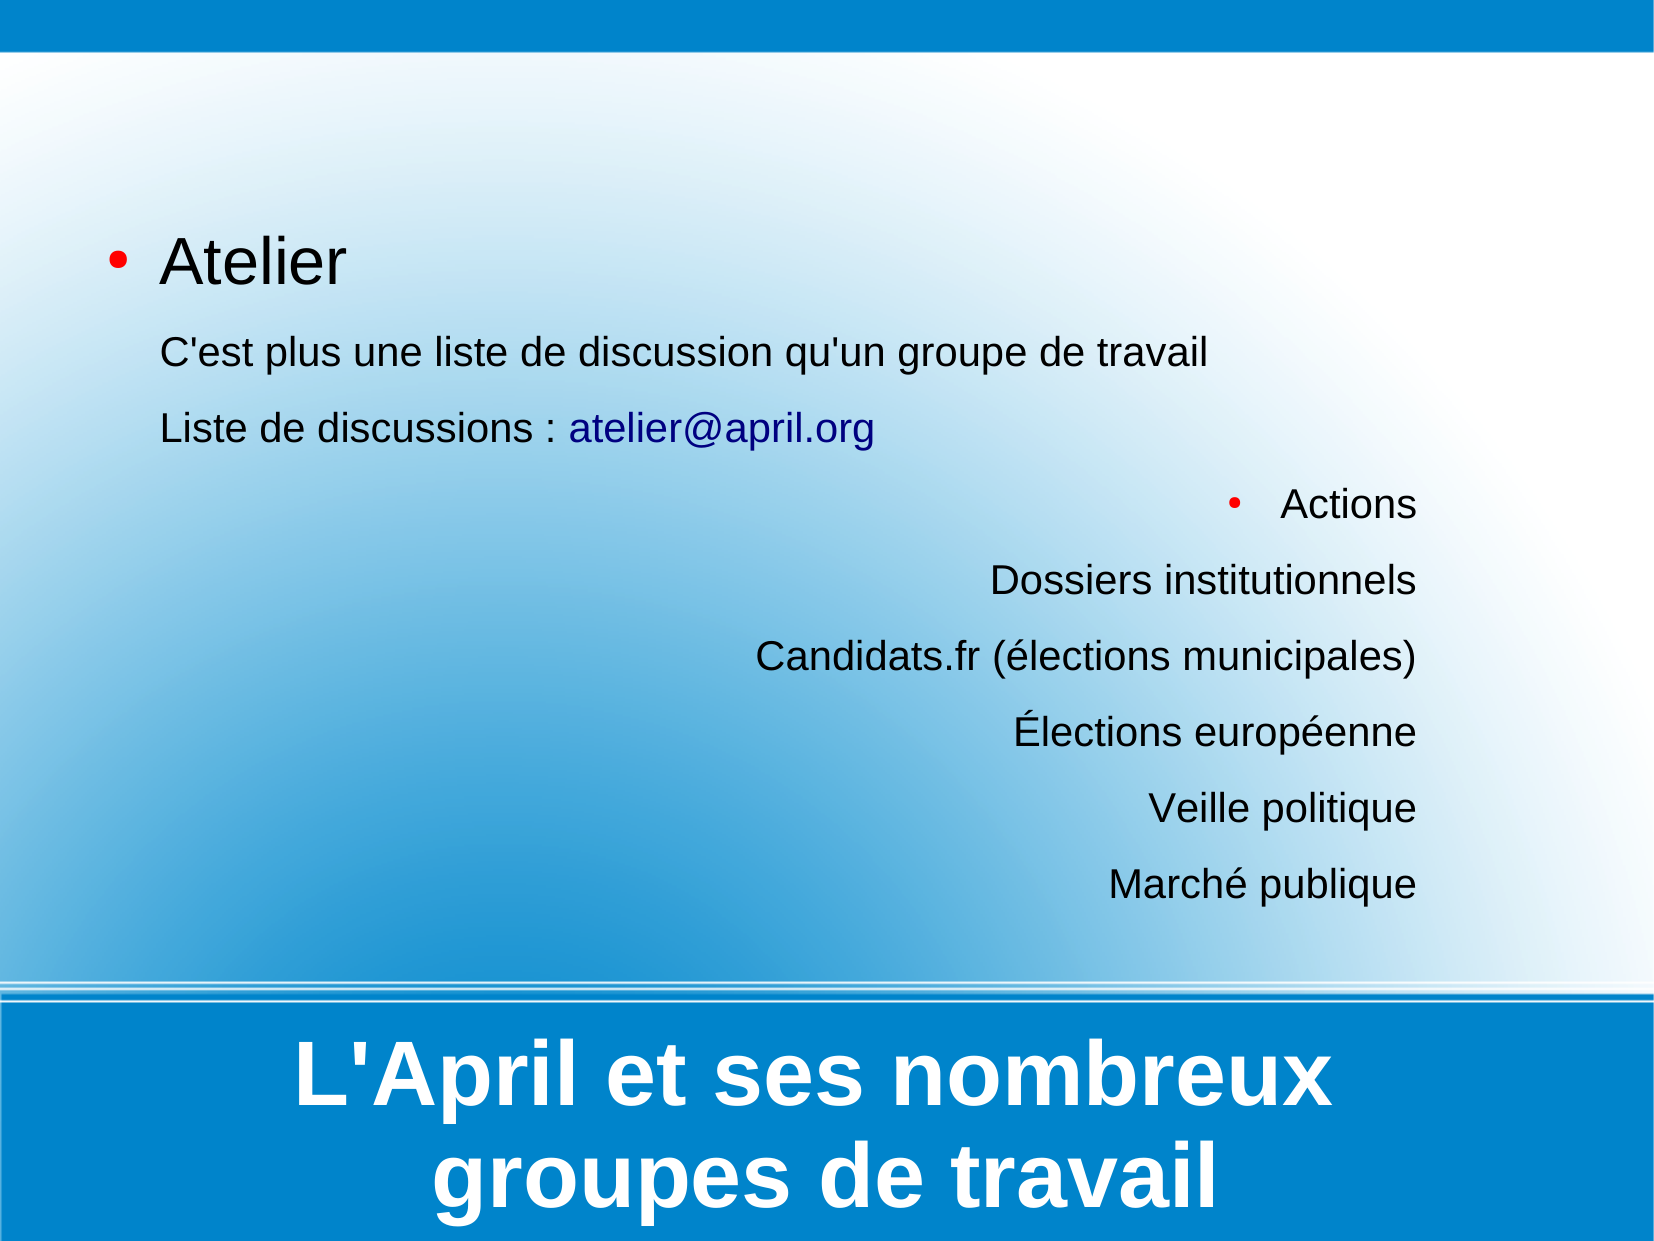

Atelier
C'est plus une liste de discussion qu'un groupe de travail
Liste de discussions : atelier@april.org
Actions
Dossiers institutionnels
Candidats.fr (élections municipales)
Élections européenne
Veille politique
Marché publique
# L'April et ses nombreux groupes de travail